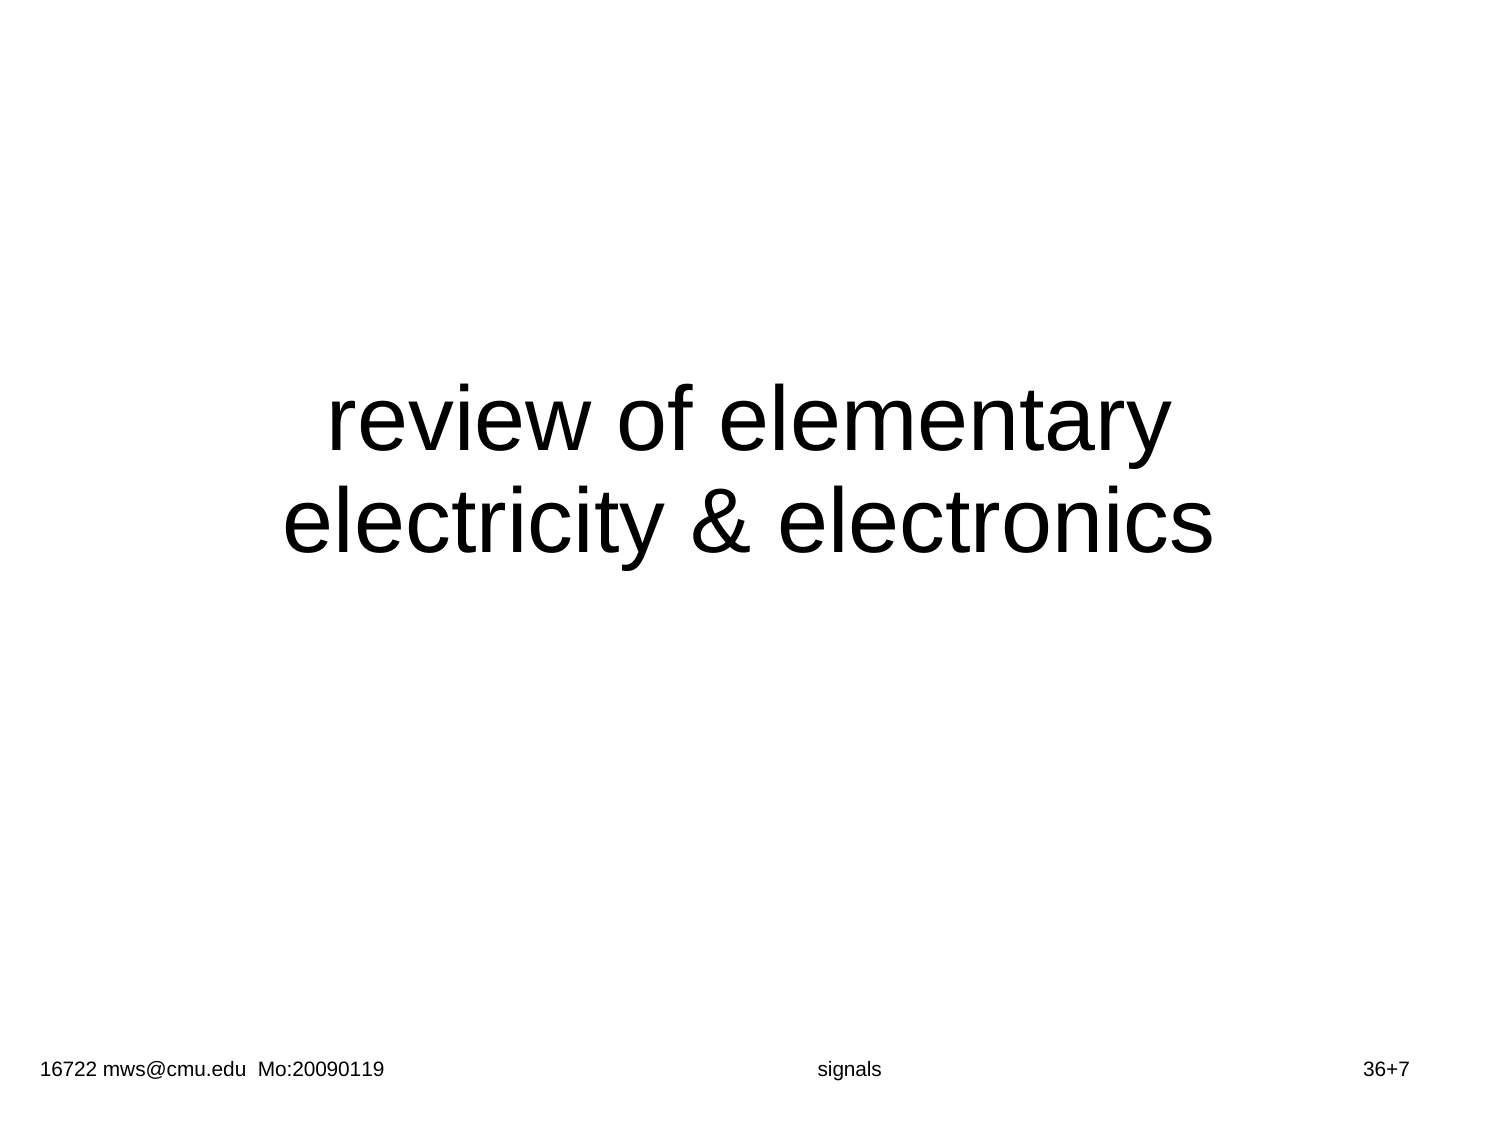

# review of elementary electricity & electronics
16722 mws@cmu.edu Mo:20090119
signals
7